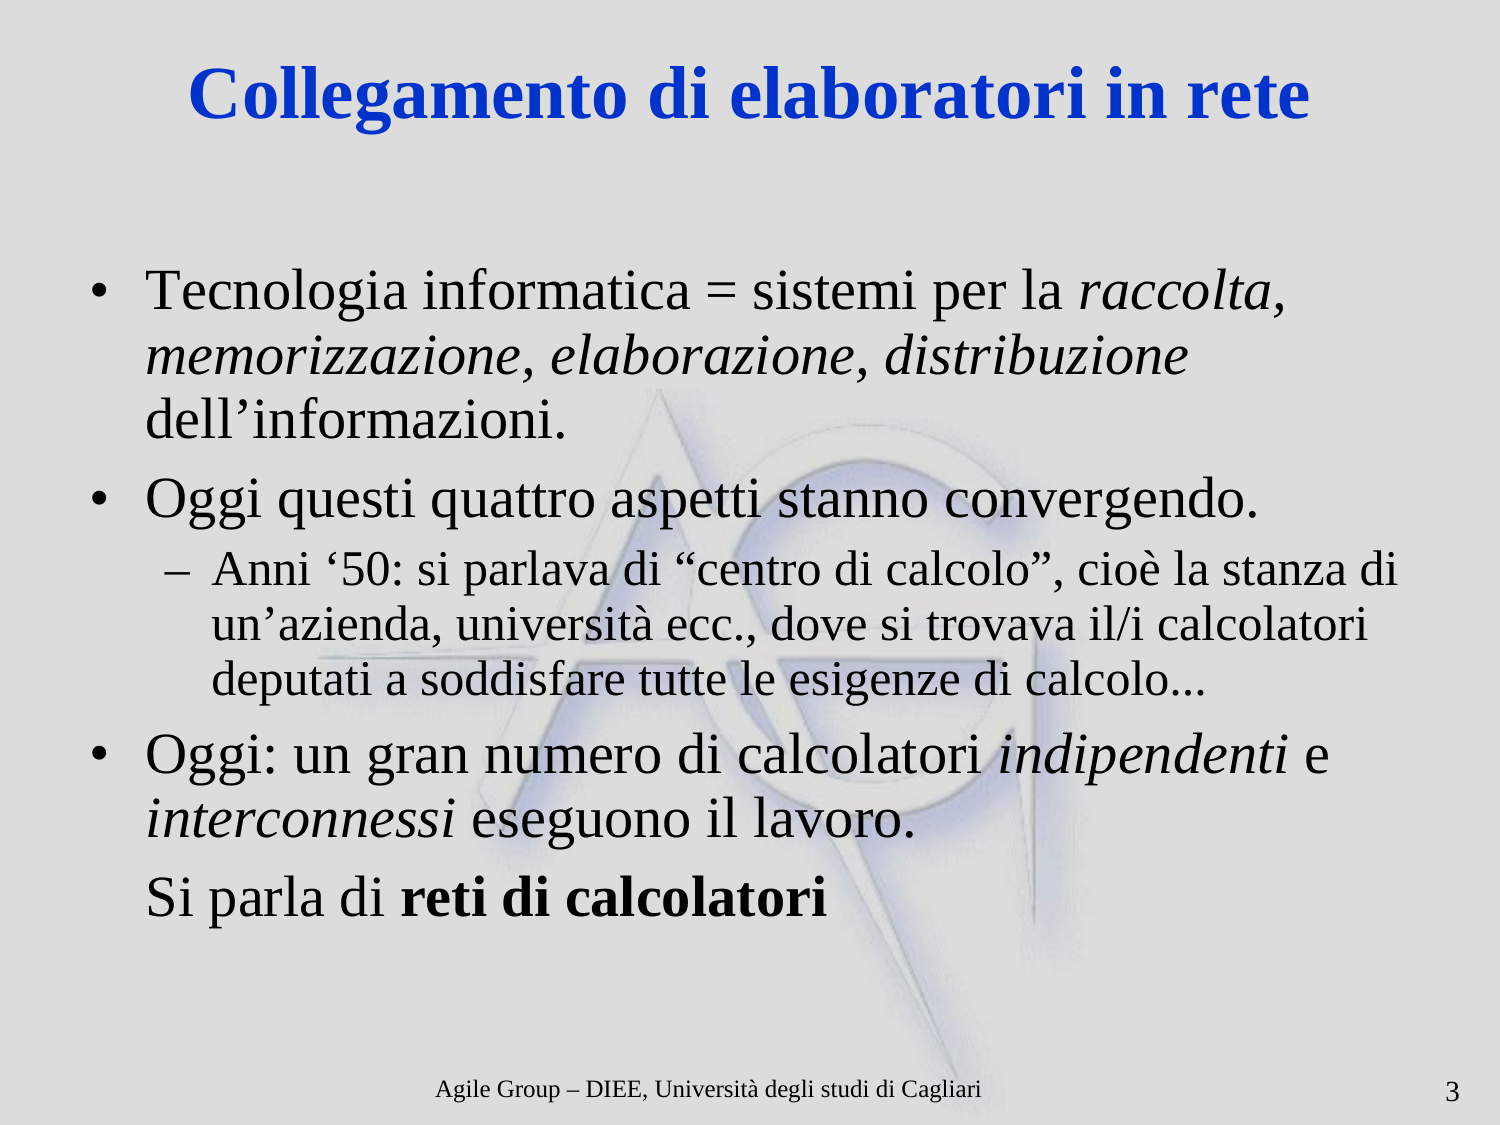

# Collegamento di elaboratori in rete
Tecnologia informatica = sistemi per la raccolta, memorizzazione, elaborazione, distribuzione dell’informazioni.
Oggi questi quattro aspetti stanno convergendo.
Anni ‘50: si parlava di “centro di calcolo”, cioè la stanza di un’azienda, università ecc., dove si trovava il/i calcolatori deputati a soddisfare tutte le esigenze di calcolo...
Oggi: un gran numero di calcolatori indipendenti e interconnessi eseguono il lavoro.
	Si parla di reti di calcolatori
3